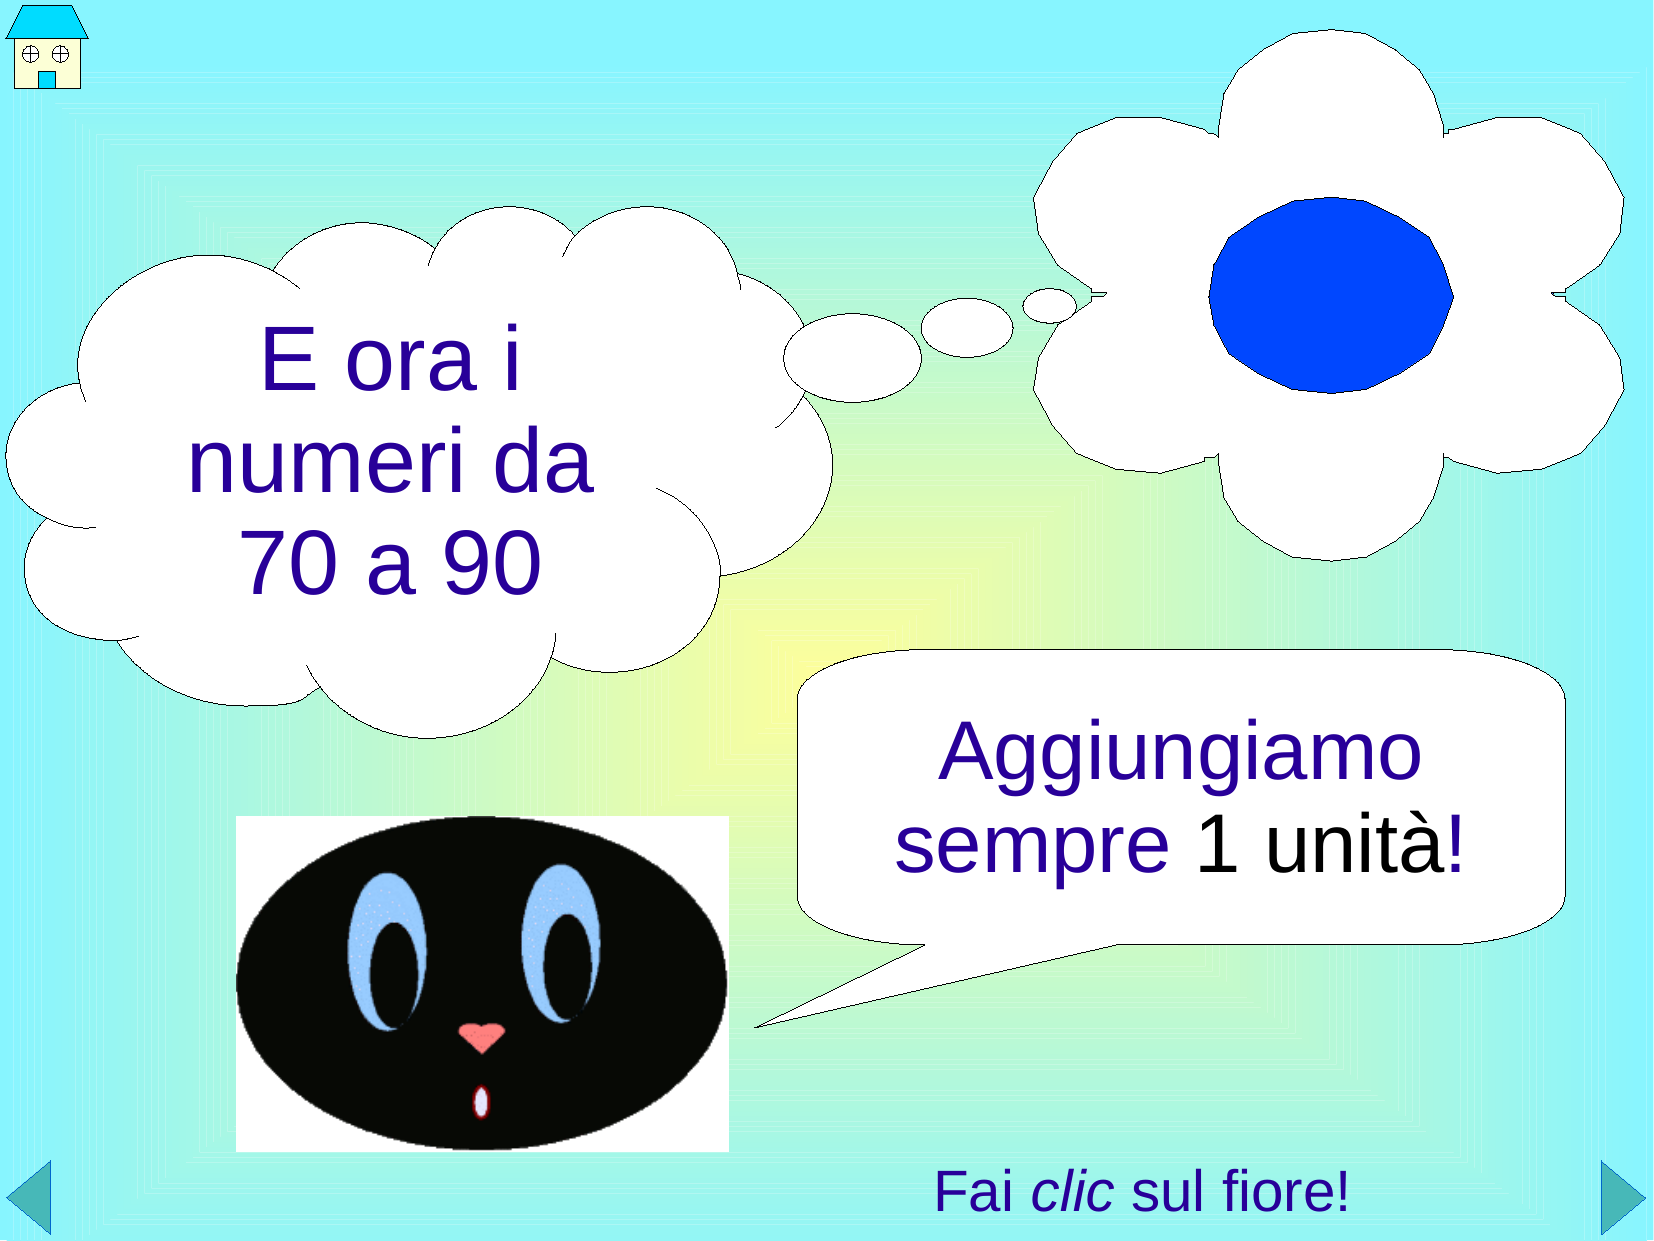

E ora i numeri da 70 a 90
Aggiungiamo sempre 1 unità!
Fai clic sul fiore!